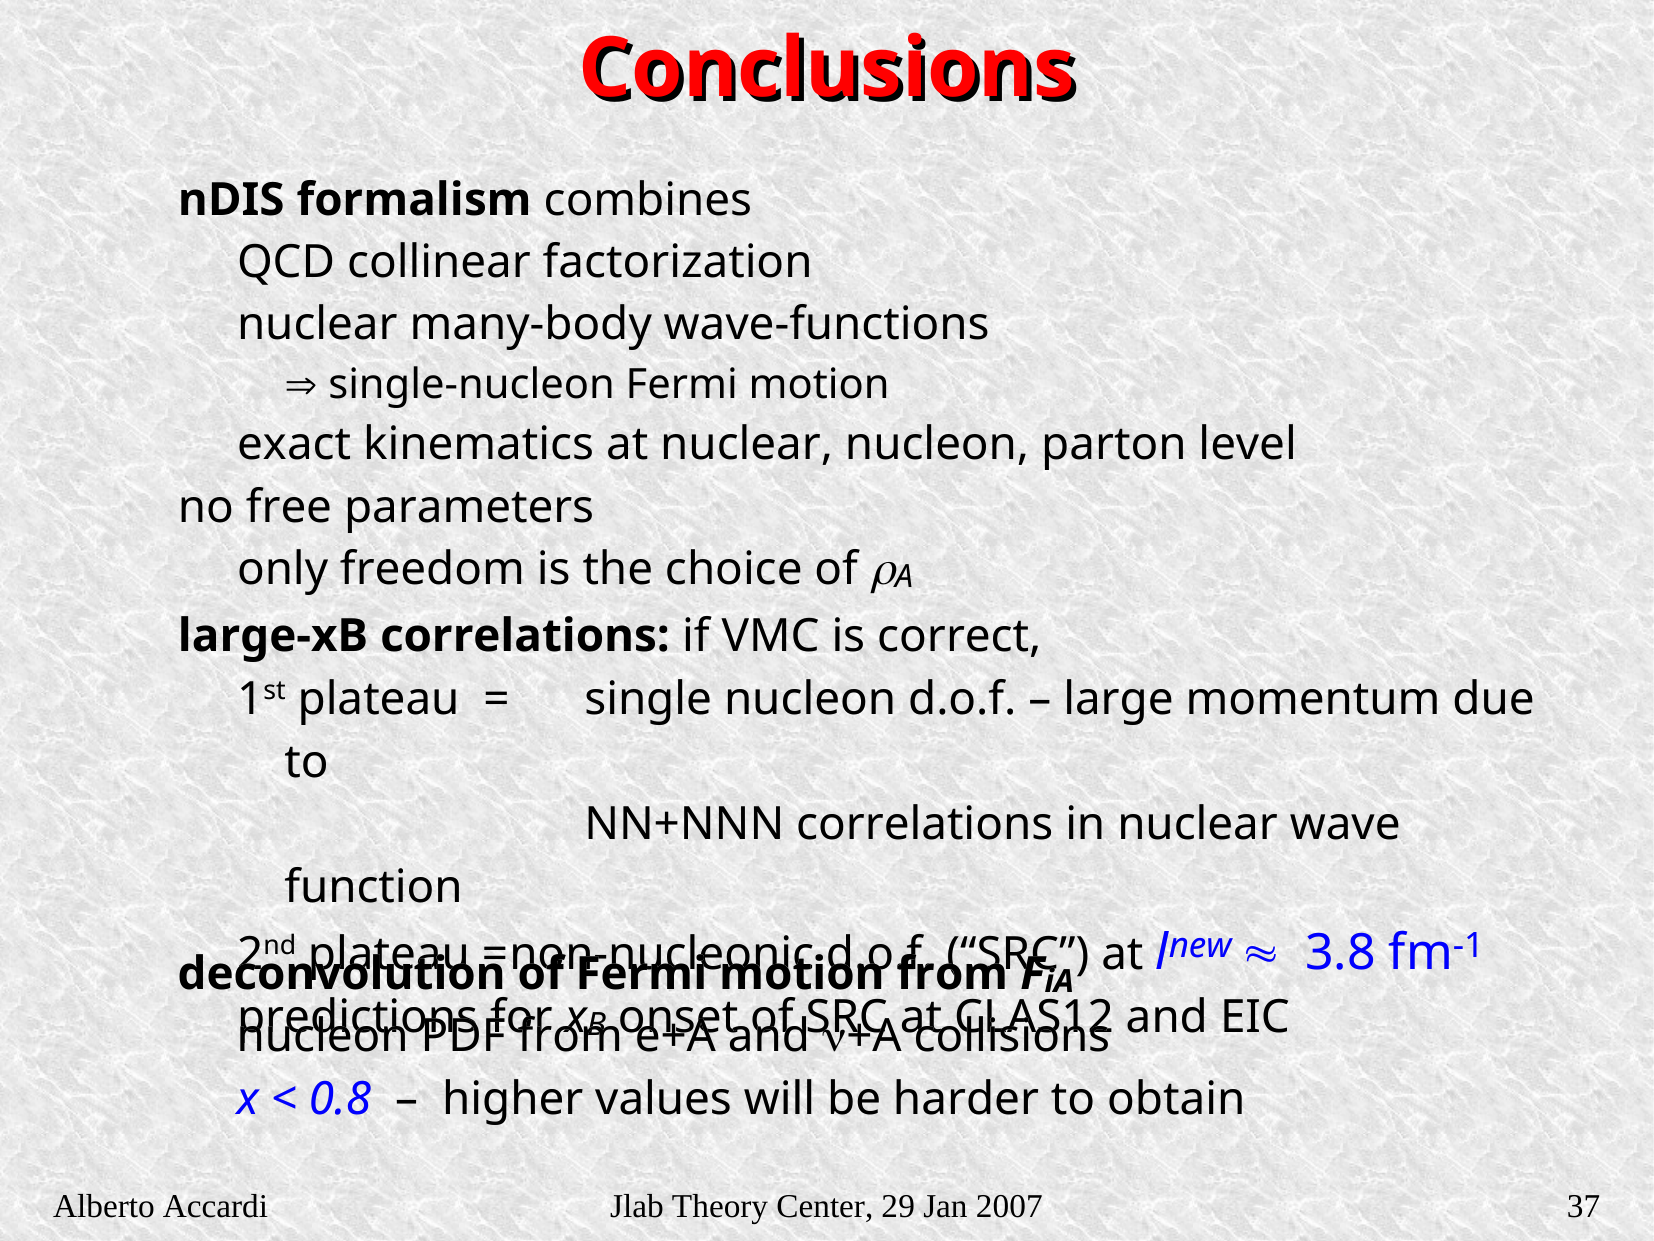

Conclusions
nDIS formalism combines
QCD collinear factorization
nuclear many-body wave-functions
 single-nucleon Fermi motion
exact kinematics at nuclear, nucleon, parton level
no free parameters
only freedom is the choice of rA
large-xB correlations: if VMC is correct,
1st plateau = 	single nucleon d.o.f. – large momentum due to
				NN+NNN correlations in nuclear wave function
2nd plateau =	non-nucleonic d.o.f. (“SRC”) at lnew  3.8 fm-1
predictions for xB onset of SRC at CLAS12 and EIC
large-xB correlations: if VMC is correct,
1st plateau = 	single nucleon d.o.f. – large momentum due to
				NN+NNN correlations in nuclear wave function
2nd plateau =	non-nucleonic d.o.f. (“SRC”) at lnew  3.8 fm-1
predictions for xB onset of SRC at CLAS12 and EIC
deconvolution of Fermi motion from FiA
nucleon PDF from e+A and n+A collisions
x < 0.8 – higher values will be harder to obtain
deconvolution of Fermi motion from FiA
nucleon PDF from e+A and n+A collisions
x < 0.8 – higher values will be harder to obtain
Alberto Accardi
Hot Quarks 2006
37